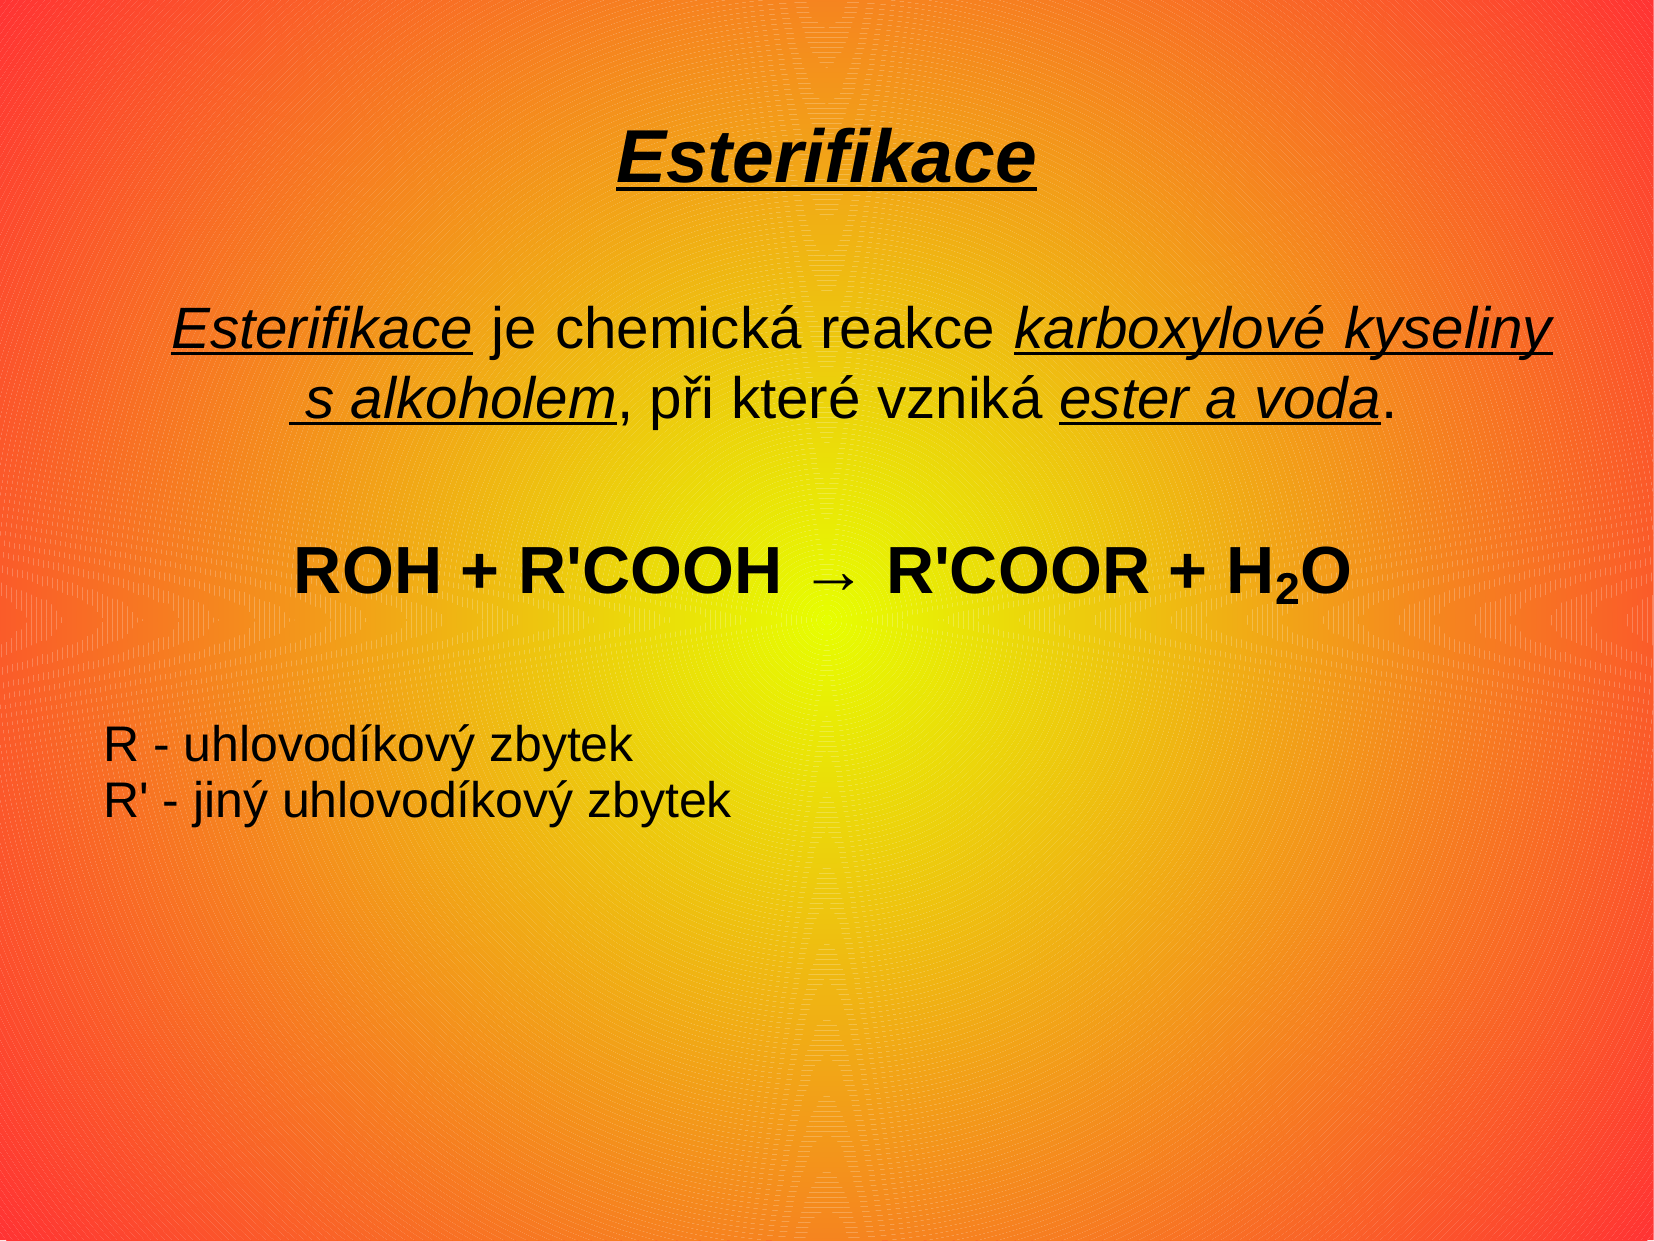

# Esterifikace
Esterifikace je chemická reakce karboxylové kyseliny s alkoholem, při které vzniká ester a voda.
ROH + R'COOH → R'COOR + H2O
R - uhlovodíkový zbytek
R' - jiný uhlovodíkový zbytek